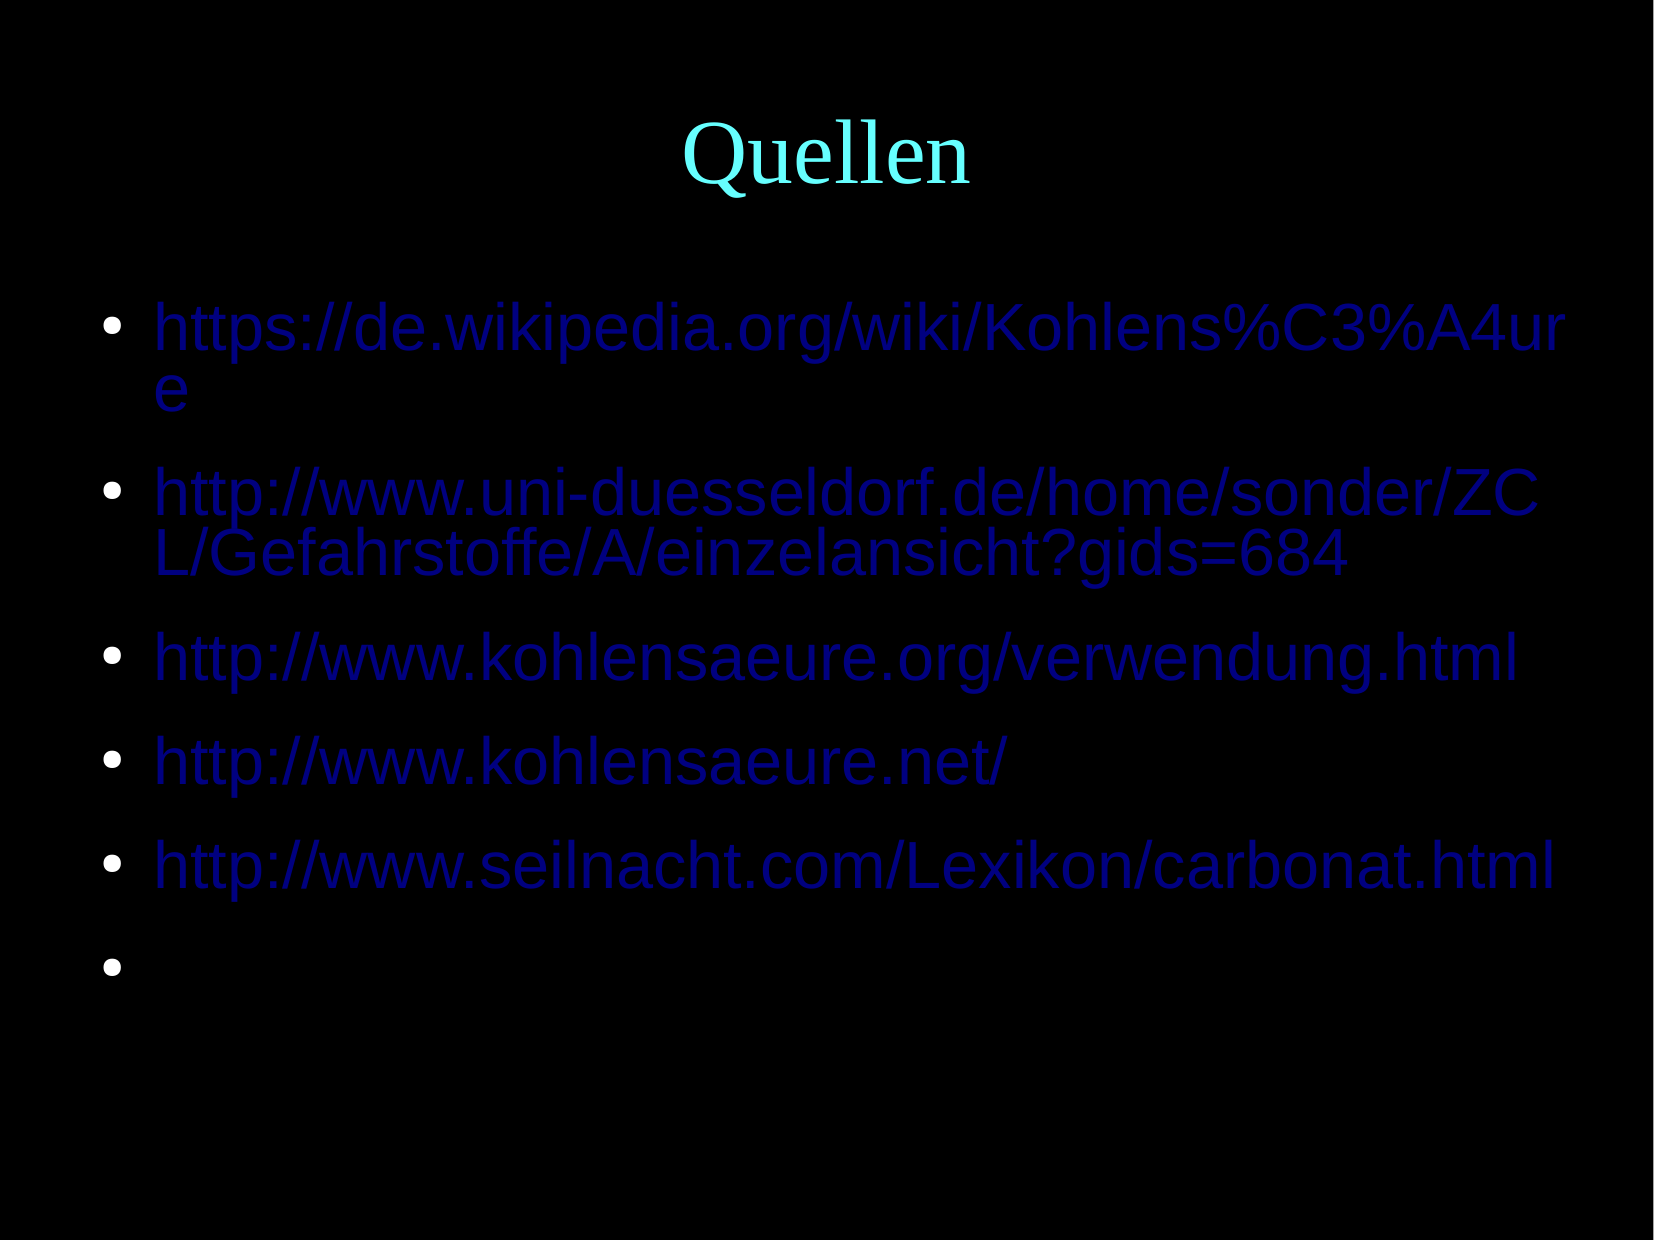

# Quellen
https://de.wikipedia.org/wiki/Kohlens%C3%A4ure
http://www.uni-duesseldorf.de/home/sonder/ZCL/Gefahrstoffe/A/einzelansicht?gids=684
http://www.kohlensaeure.org/verwendung.html
http://www.kohlensaeure.net/
http://www.seilnacht.com/Lexikon/carbonat.html